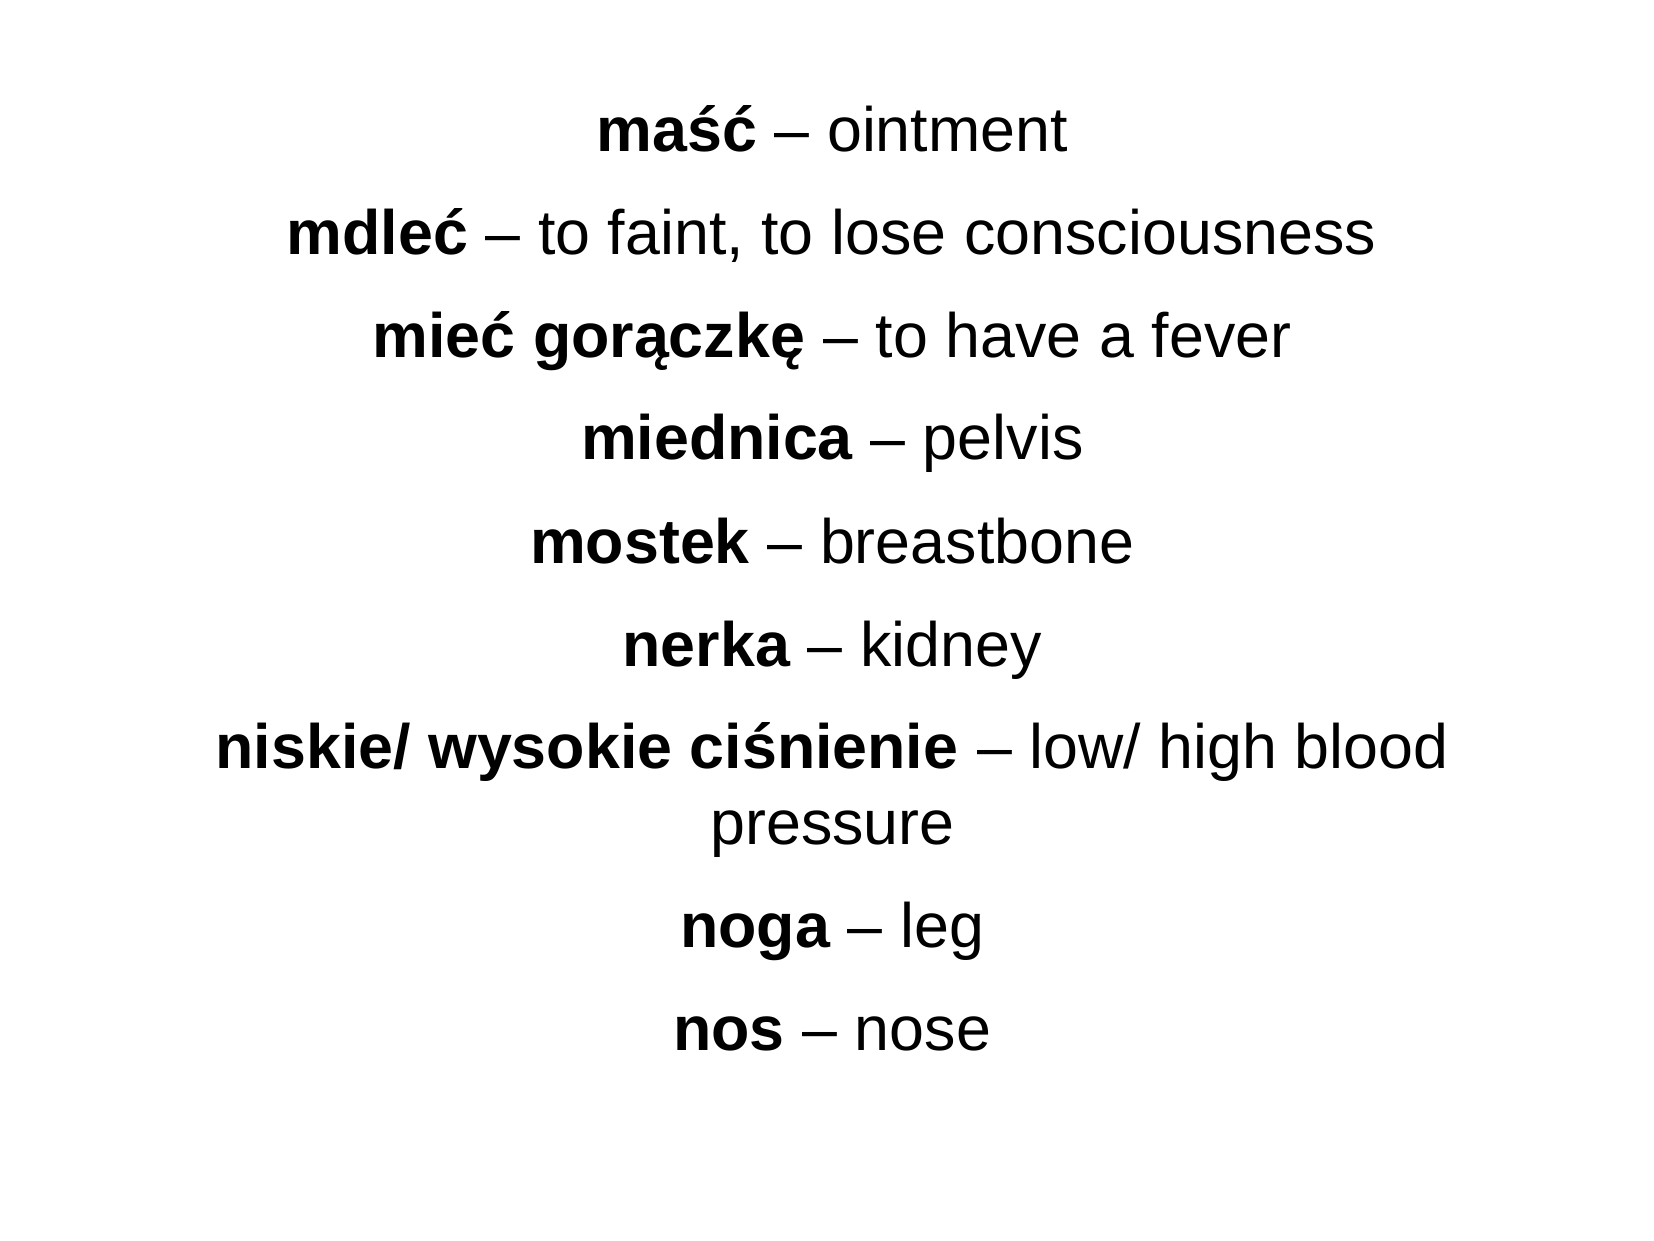

# maść – ointment
mdleć – to faint, to lose consciousness
mieć gorączkę – to have a fever
miednica – pelvis
mostek – breastbone
nerka – kidney
niskie/ wysokie ciśnienie – low/ high blood pressure
noga – leg
nos – nose